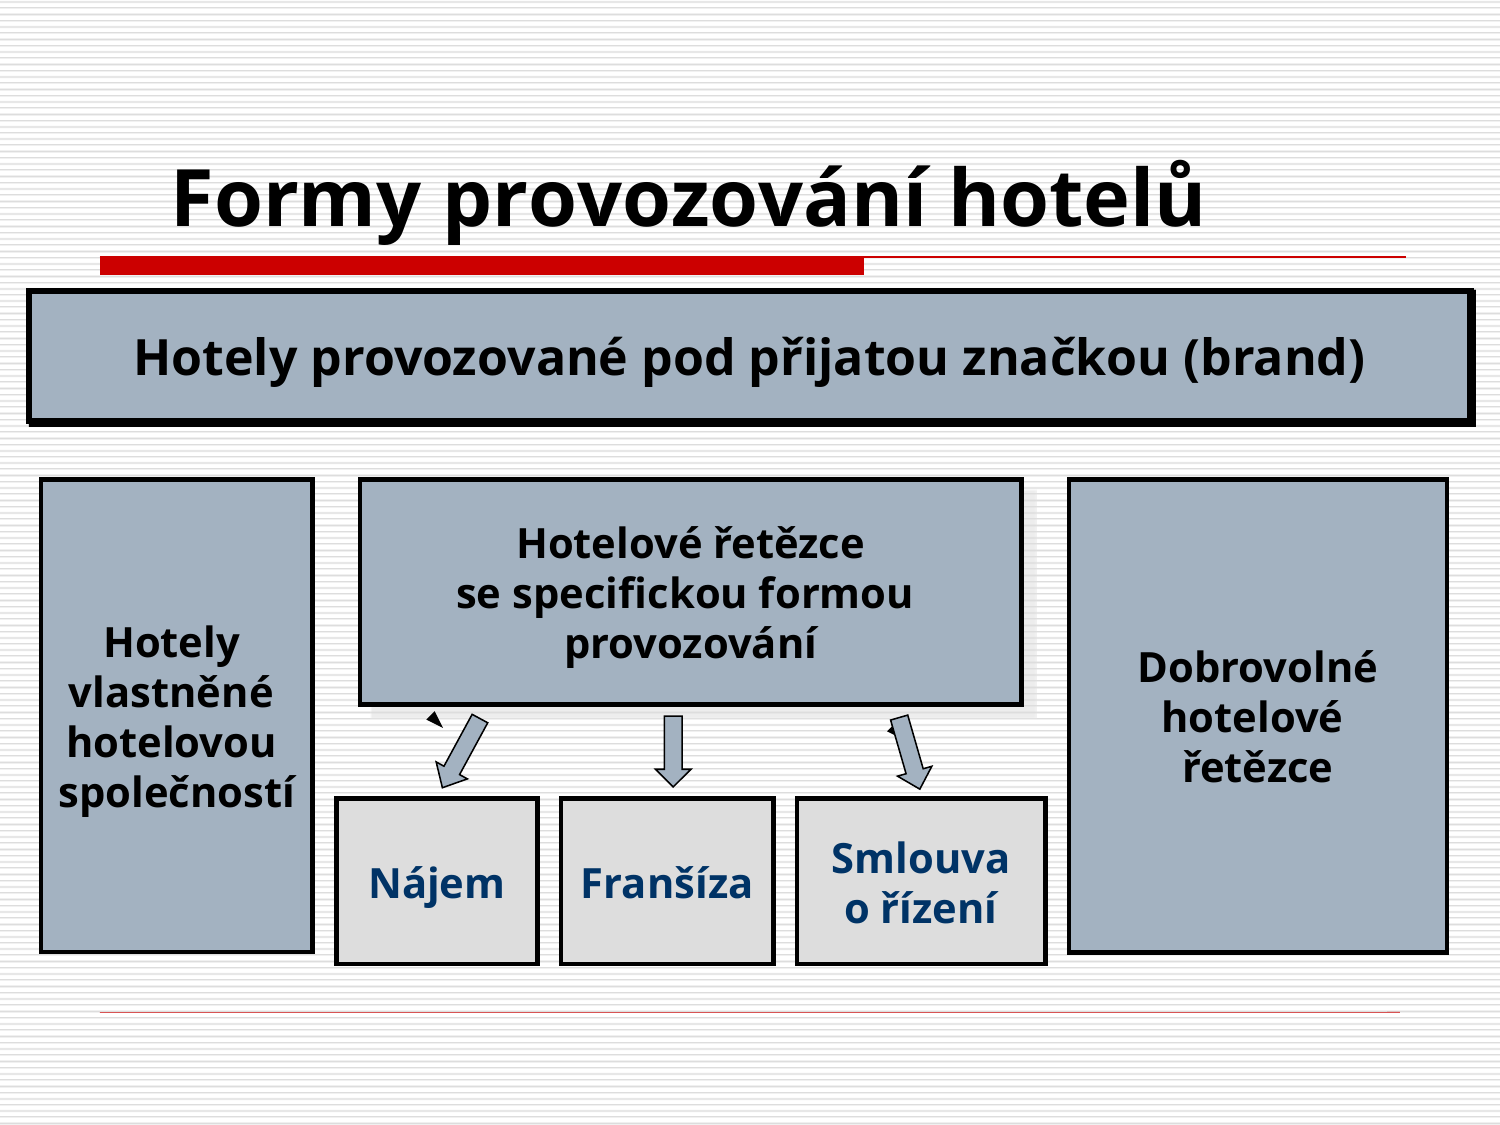

# Formy provozování hotelů
Hotely provozované pod přijatou značkou (brand)
Hotely
vlastněné
hotelovou
společností
Hotelové řetězce
se specifickou formou
provozování
Dobrovolné
hotelové
řetězce
Nájem
Franšíza
 Smlouva
o řízení